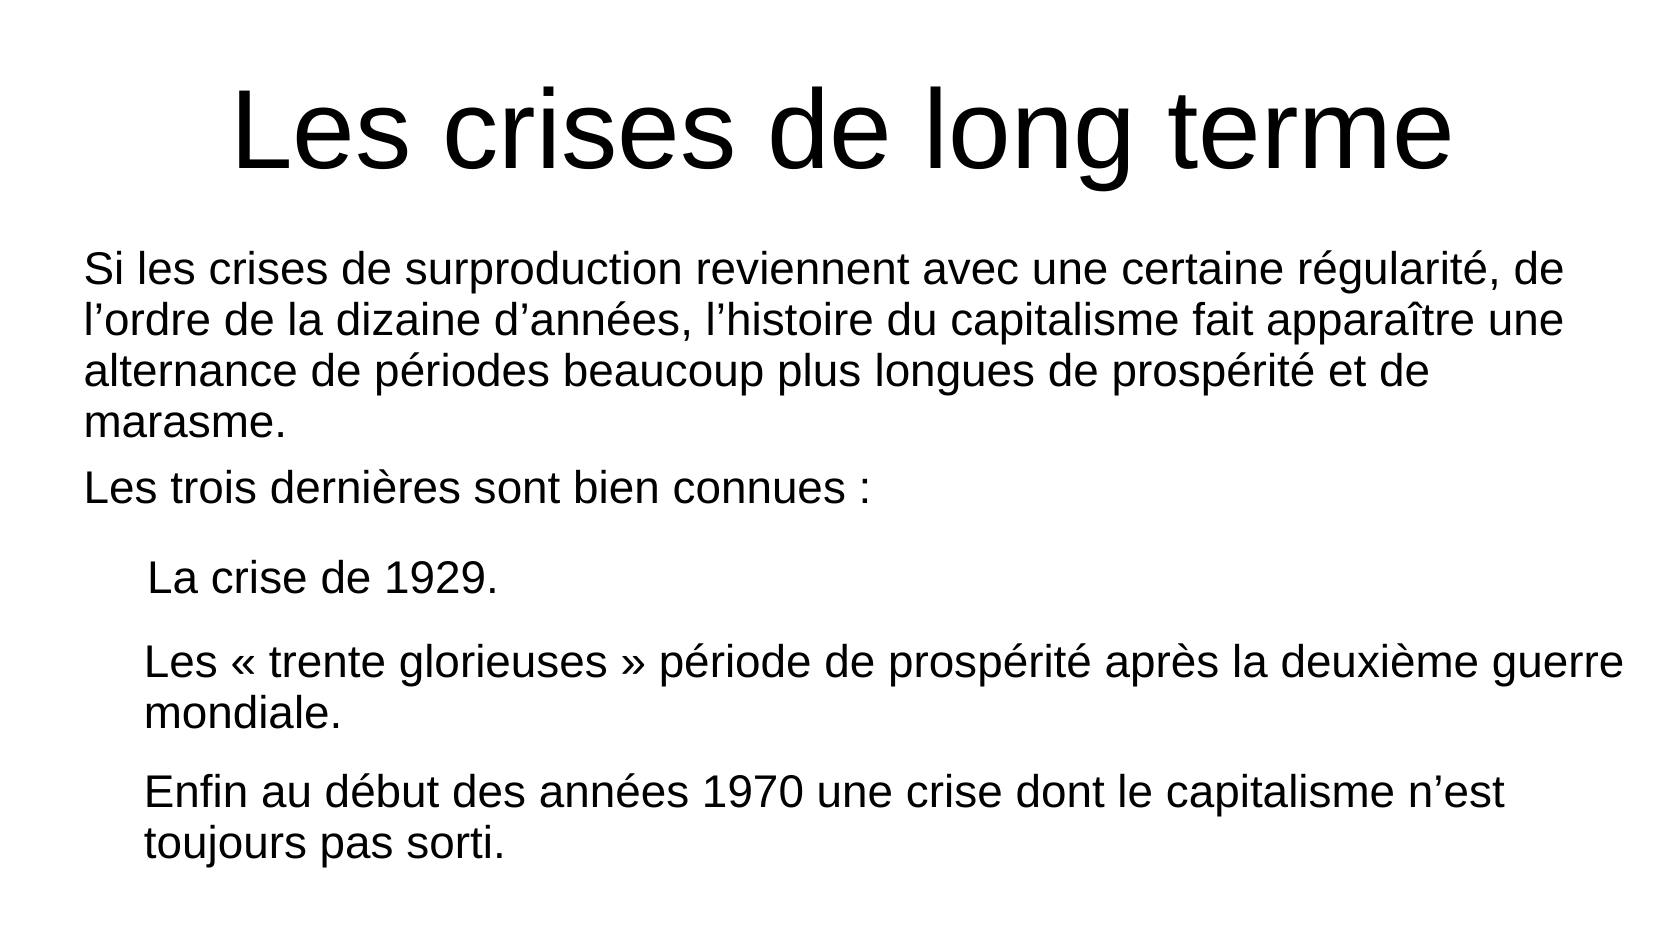

# Les crises de long terme
Si les crises de surproduction reviennent avec une certaine régularité, de l’ordre de la dizaine d’années, l’histoire du capitalisme fait apparaître une alternance de périodes beaucoup plus longues de prospérité et de marasme.
Les trois dernières sont bien connues :
La crise de 1929.
Les « trente glorieuses » période de prospérité après la deuxième guerre mondiale.
Enfin au début des années 1970 une crise dont le capitalisme n’est toujours pas sorti.